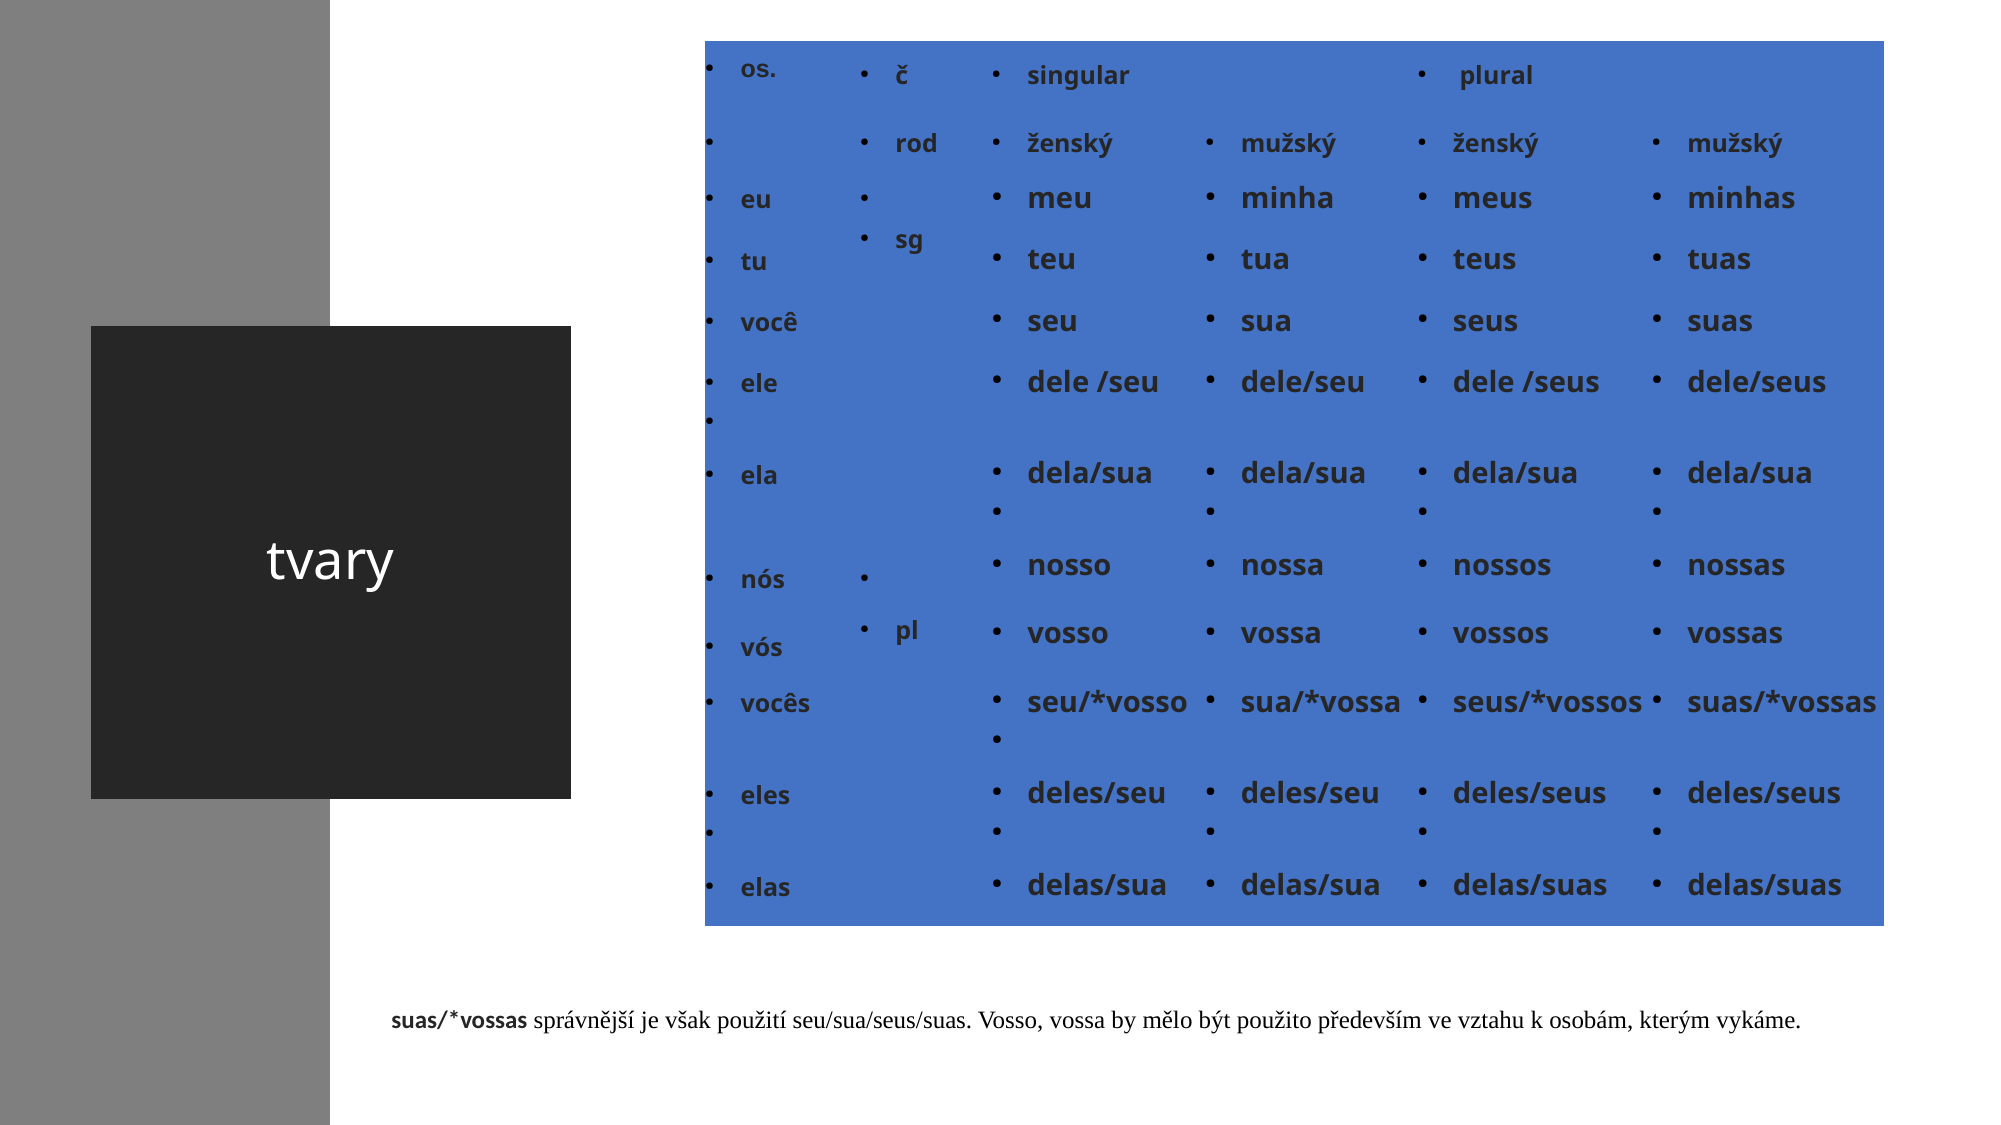

| os. | č | singular | | plural | |
| --- | --- | --- | --- | --- | --- |
| | rod | ženský | mužský | ženský | mužský |
| eu | sg | meu | minha | meus | minhas |
| tu | | teu | tua | teus | tuas |
| você | | seu | sua | seus | suas |
| ele | | dele /seu | dele/seu | dele /seus | dele/seus |
| ela | | dela/sua | dela/sua | dela/sua | dela/sua |
| nós | pl | nosso | nossa | nossos | nossas |
| vós | | vosso | vossa | vossos | vossas |
| vocês | | seu/\*vosso | sua/\*vossa | seus/\*vossos | suas/\*vossas |
| eles | | deles/seu | deles/seu | deles/seus | deles/seus |
| elas | | delas/sua | delas/sua | delas/suas | delas/suas |
# tvary
suas/*vossas správnější je však použití seu/sua/seus/suas. Vosso, vossa by mělo být použito především ve vztahu k osobám, kterým vykáme.